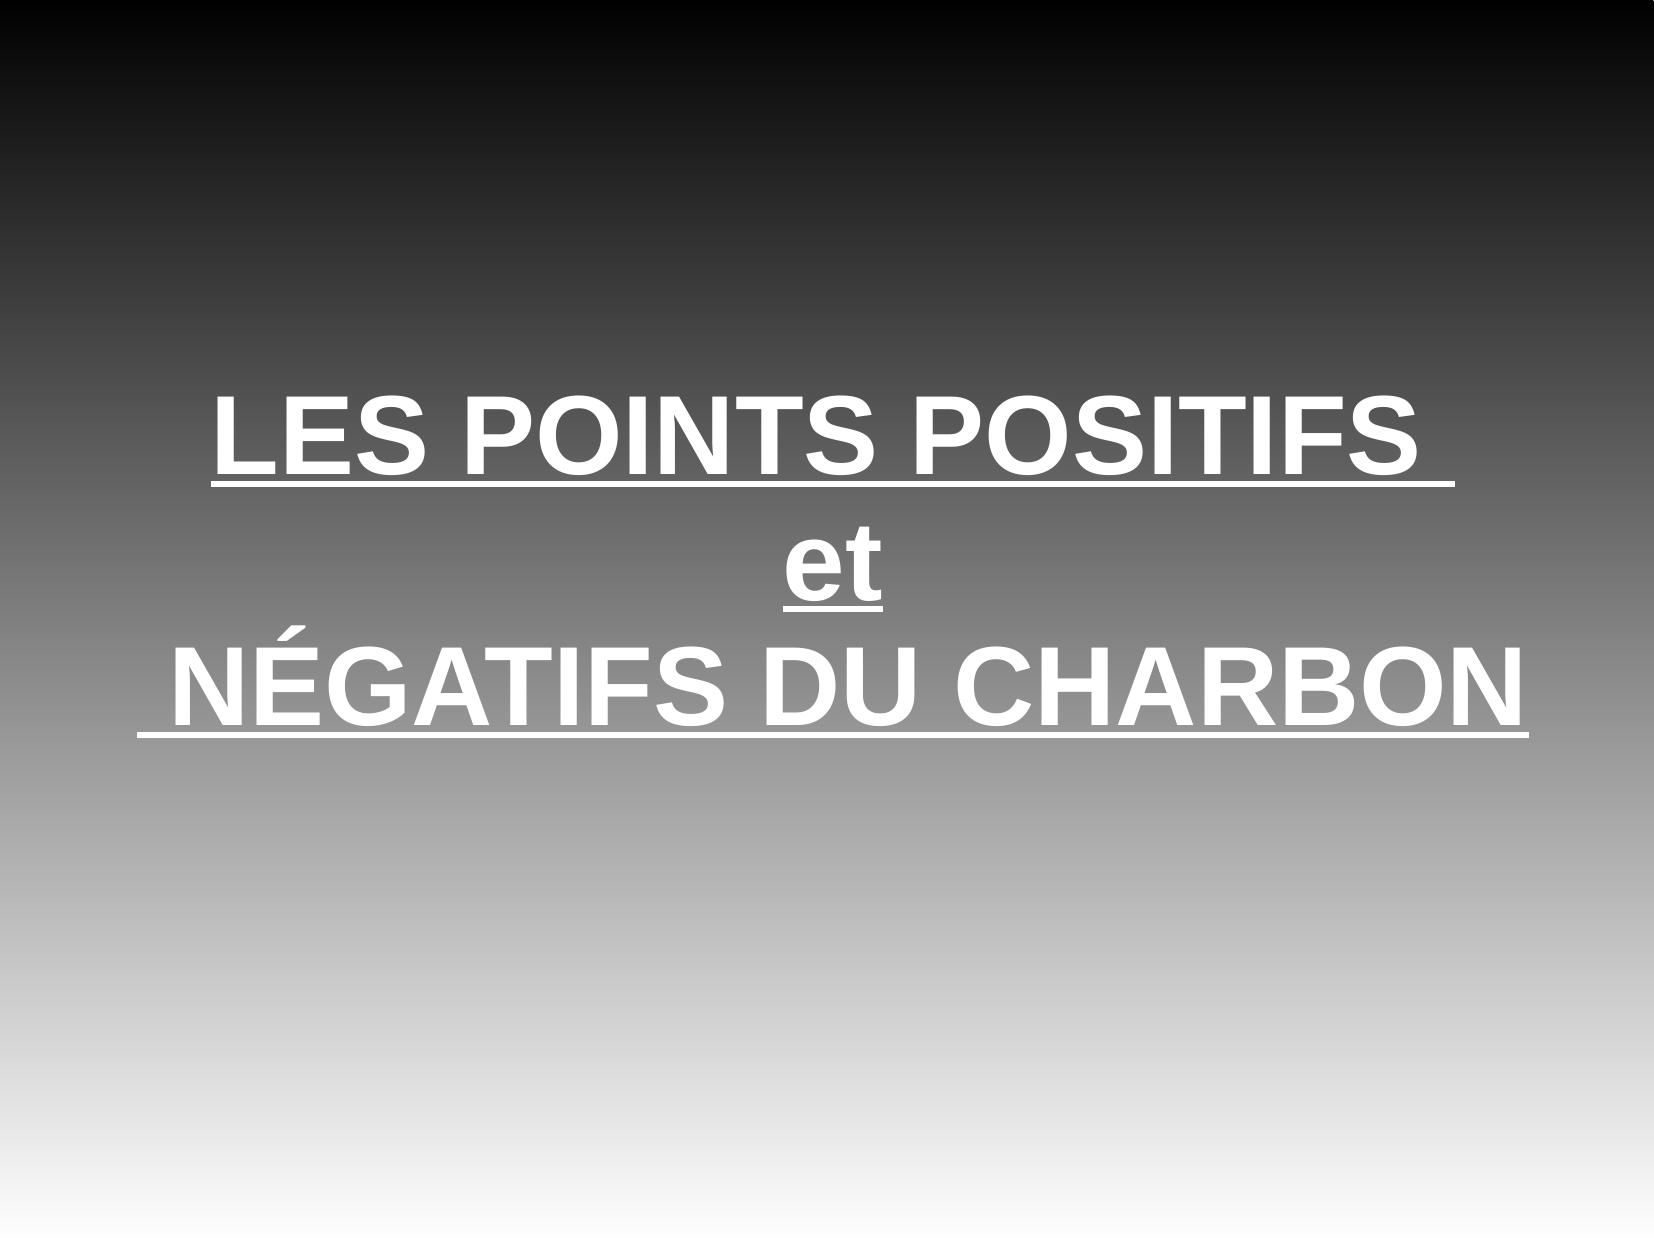

# LES POINTS POSITIFS et NÉGATIFS DU CHARBON